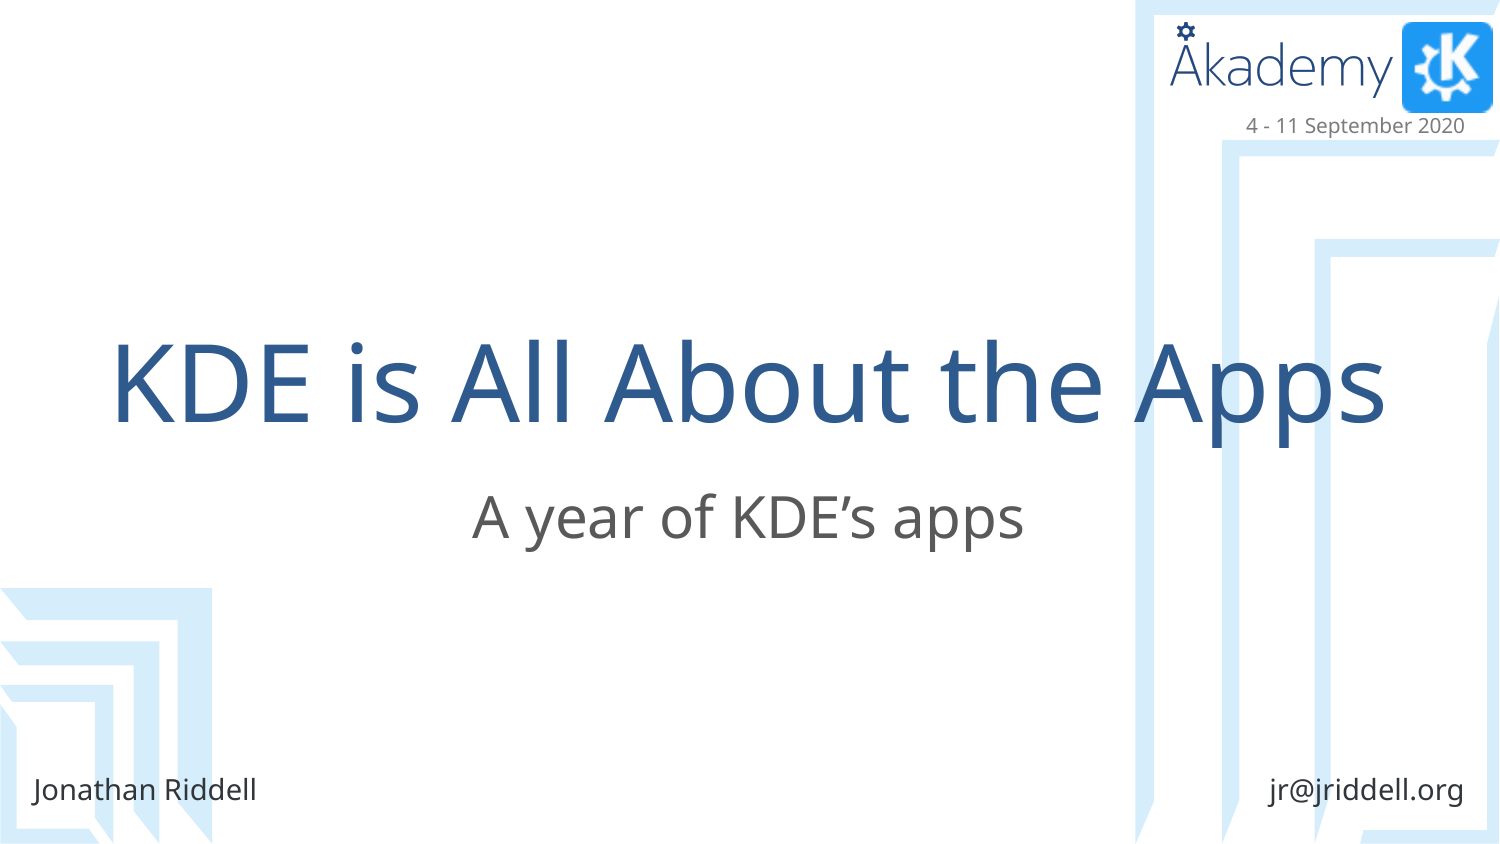

# KDE is All About the Apps
A year of KDE’s apps
Jonathan Riddell
jr@jriddell.org